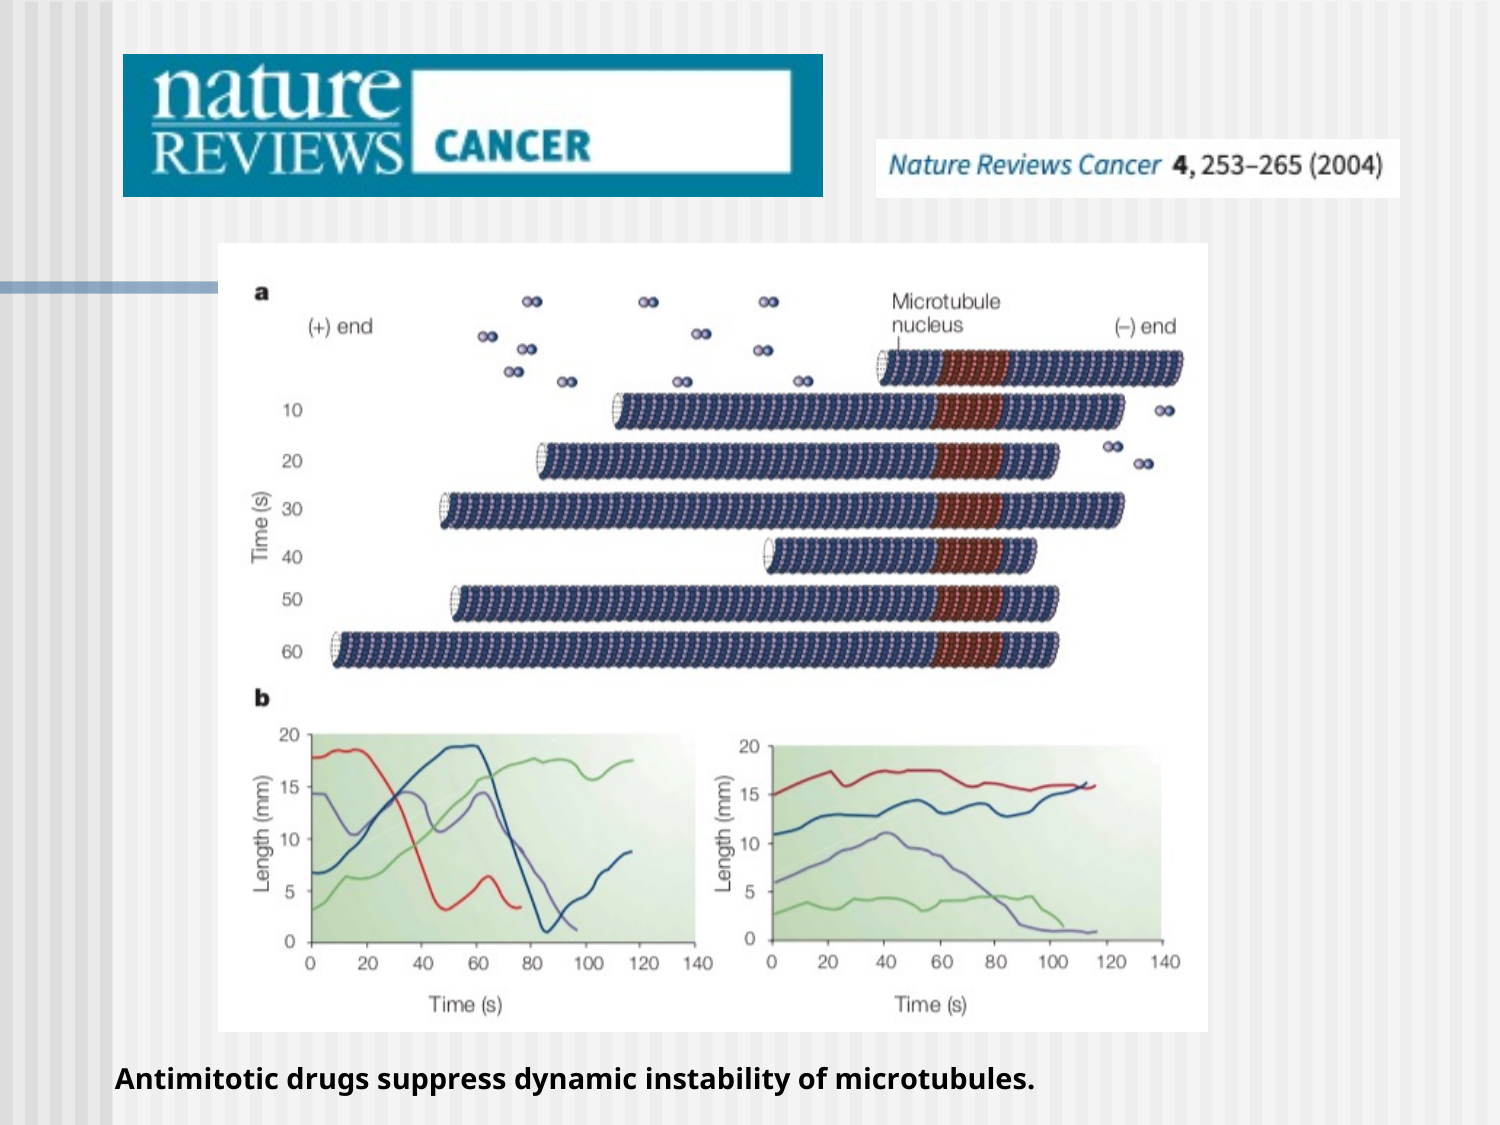

#
Antimitotic drugs suppress dynamic instability of microtubules.